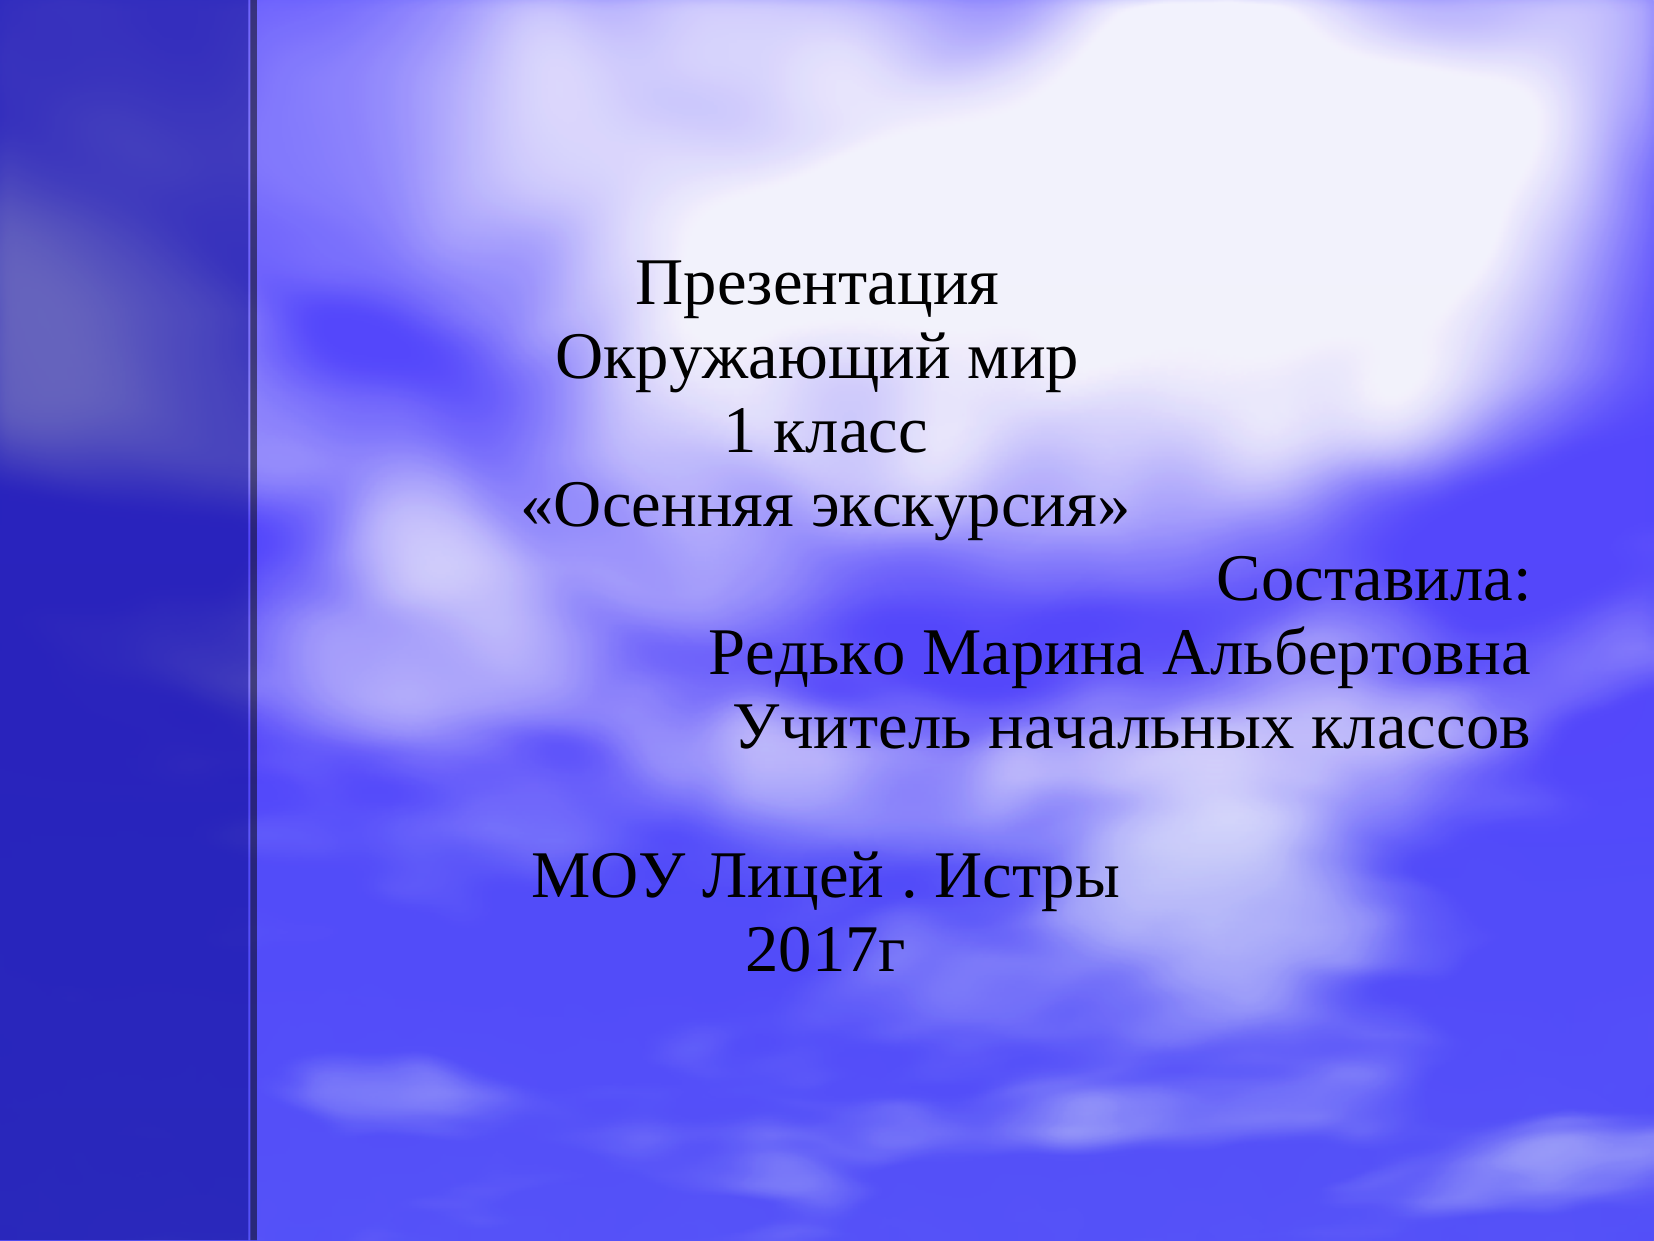

# Презентация
Окружающий мир
1 класс
«Осенняя экскурсия»
Составила:
Редько Марина Альбертовна
Учитель начальных классов
МОУ Лицей . Истры
2017г